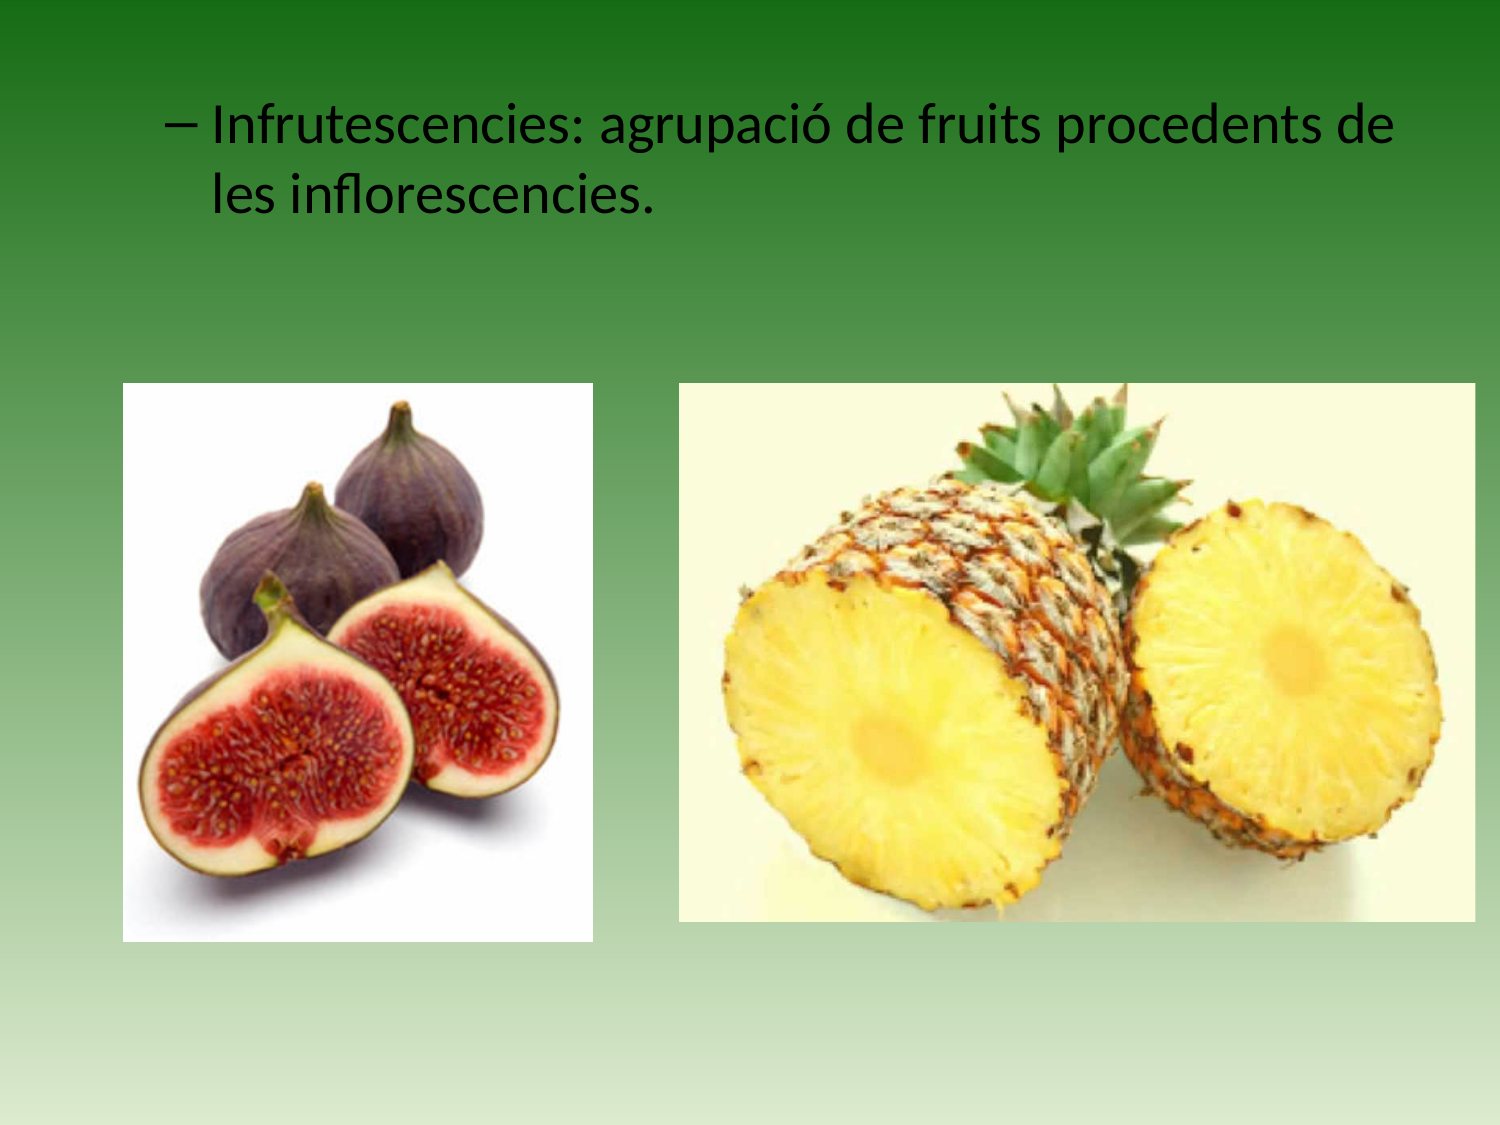

# Infrutescencies: agrupació de fruits procedents de les inflorescencies.